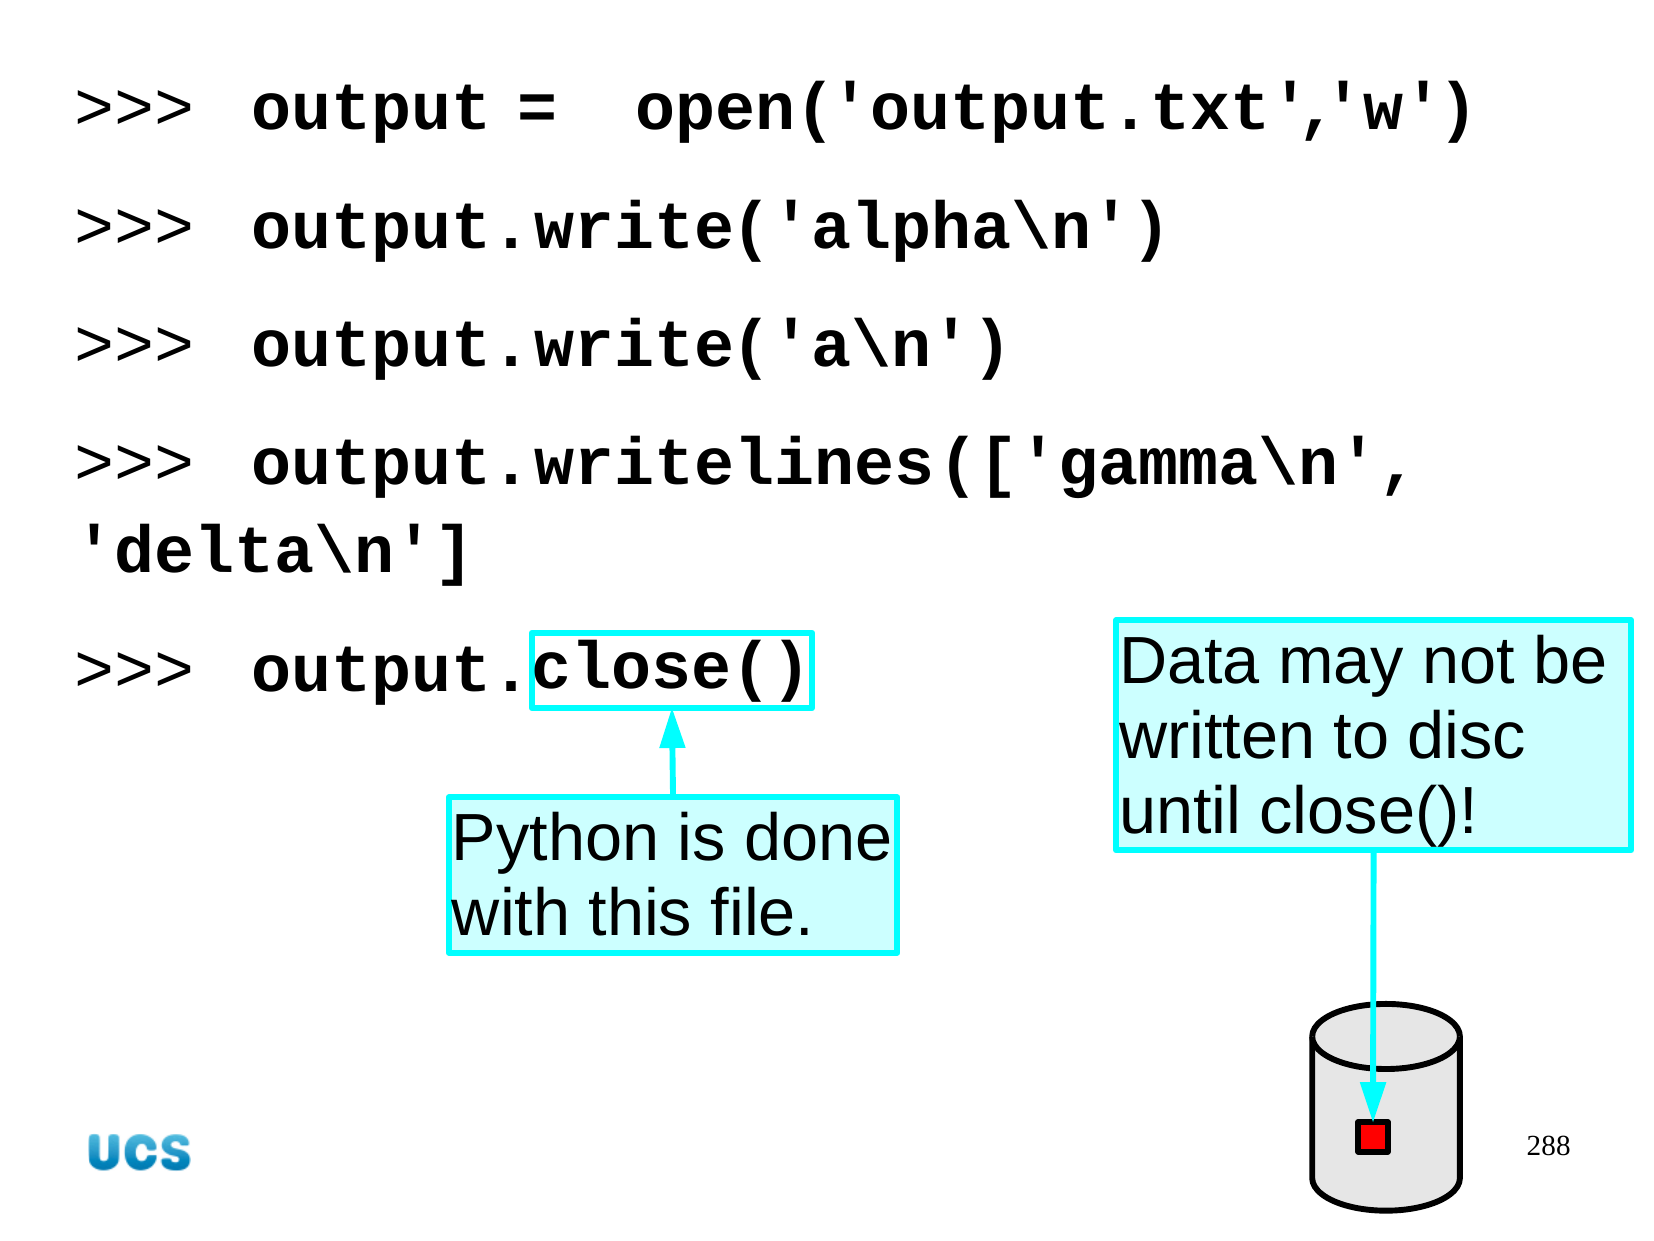

>>>
output
=
open(
'output.txt'
,
'w'
)
>>>
output.
write
(
'alpha\n'
)
>>>
output.
write
(
'a\n'
)
>>>
output.
writelines
(
['gamma\n',
'delta\n']
Data may not be
written to disc
until close()!
>>>
output.
close()
Python is done
with this file.
288